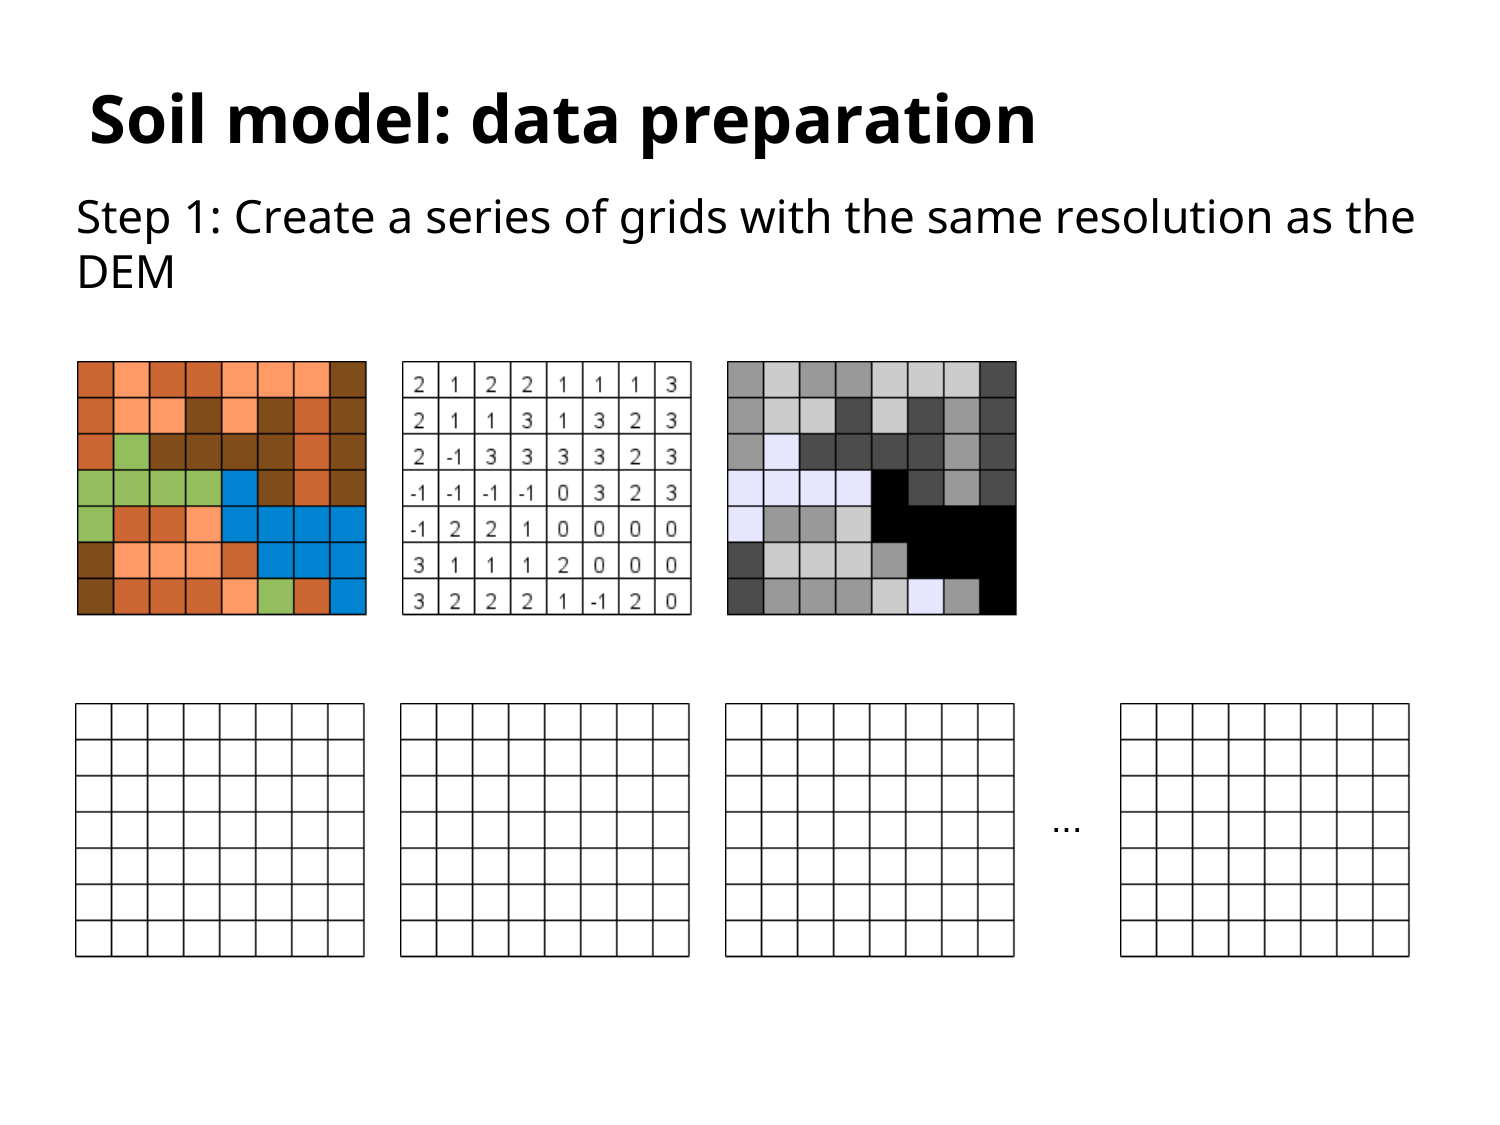

Soil model: data preparation
Step 1: Create a series of grids with the same resolution as the DEM
...